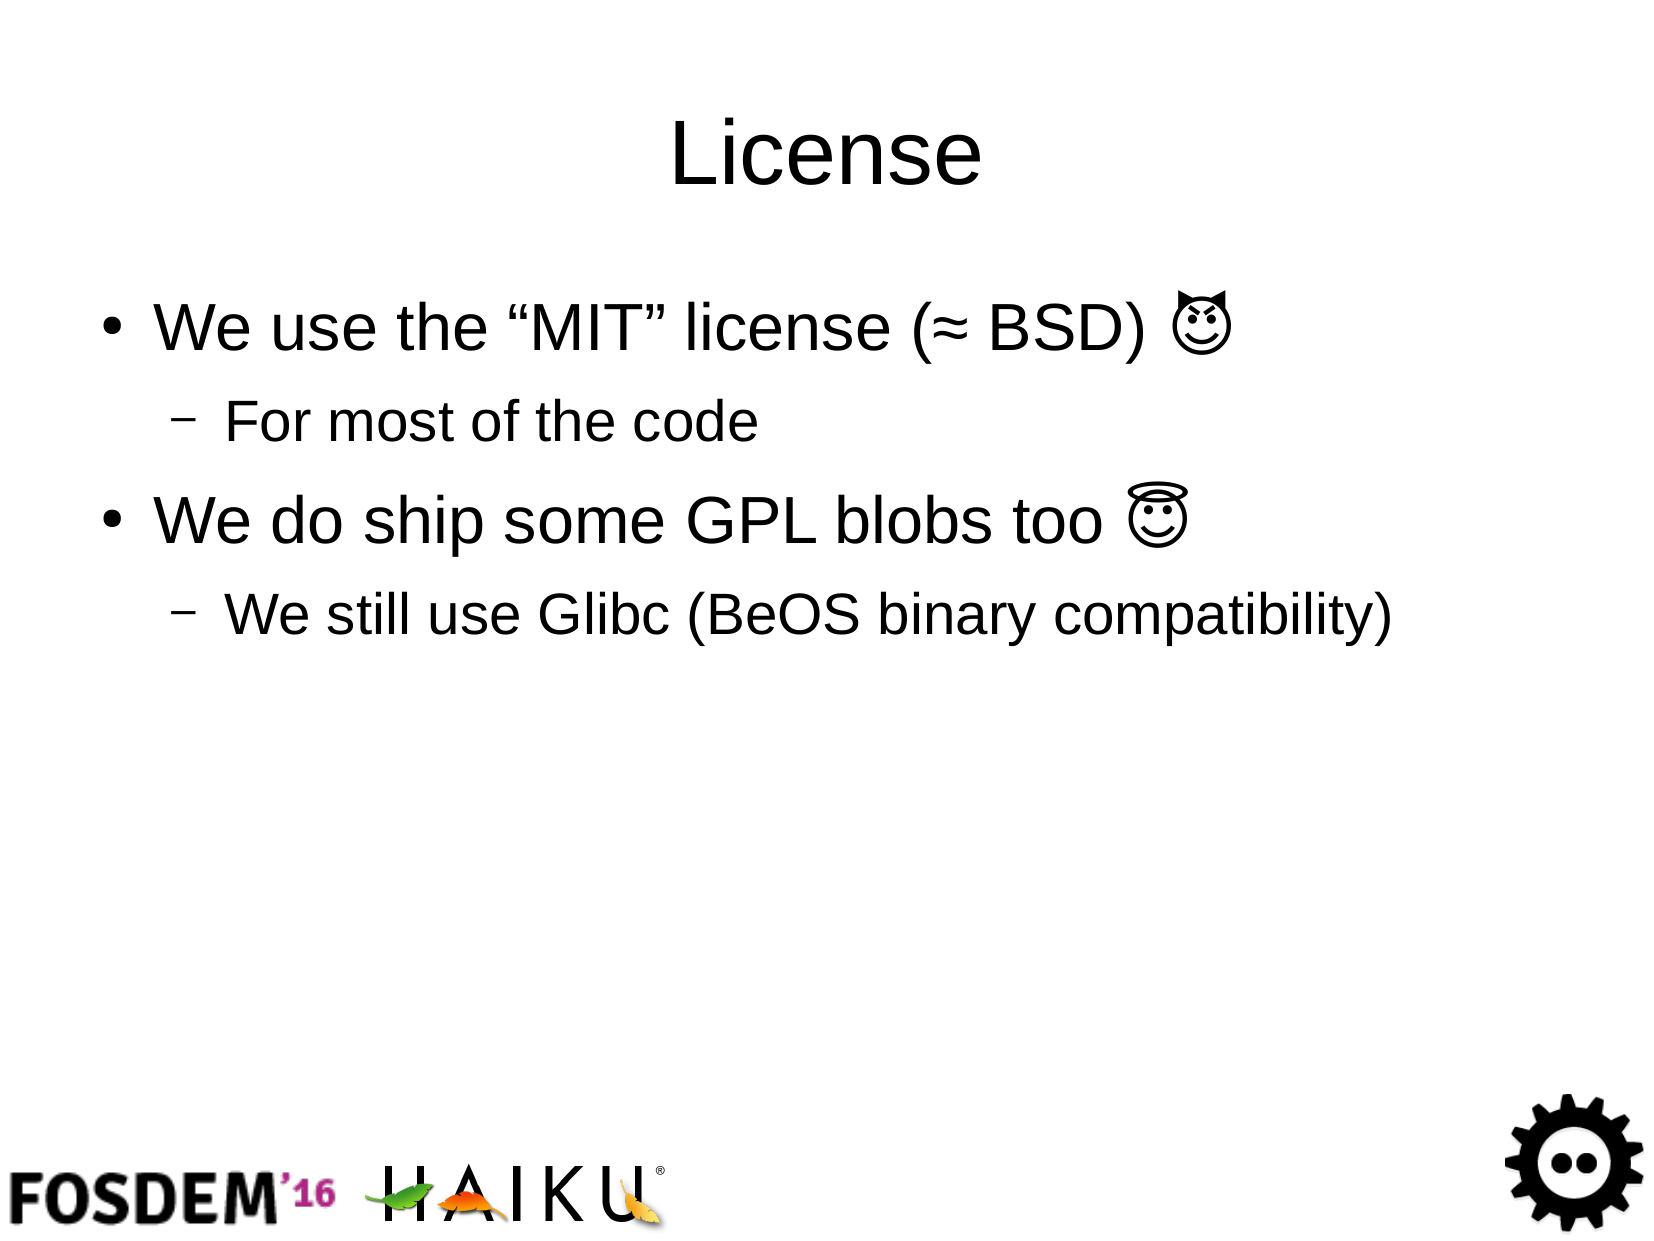

# License
We use the “MIT” license (≈ BSD) 😈
For most of the code
We do ship some GPL blobs too 😇
We still use Glibc (BeOS binary compatibility)